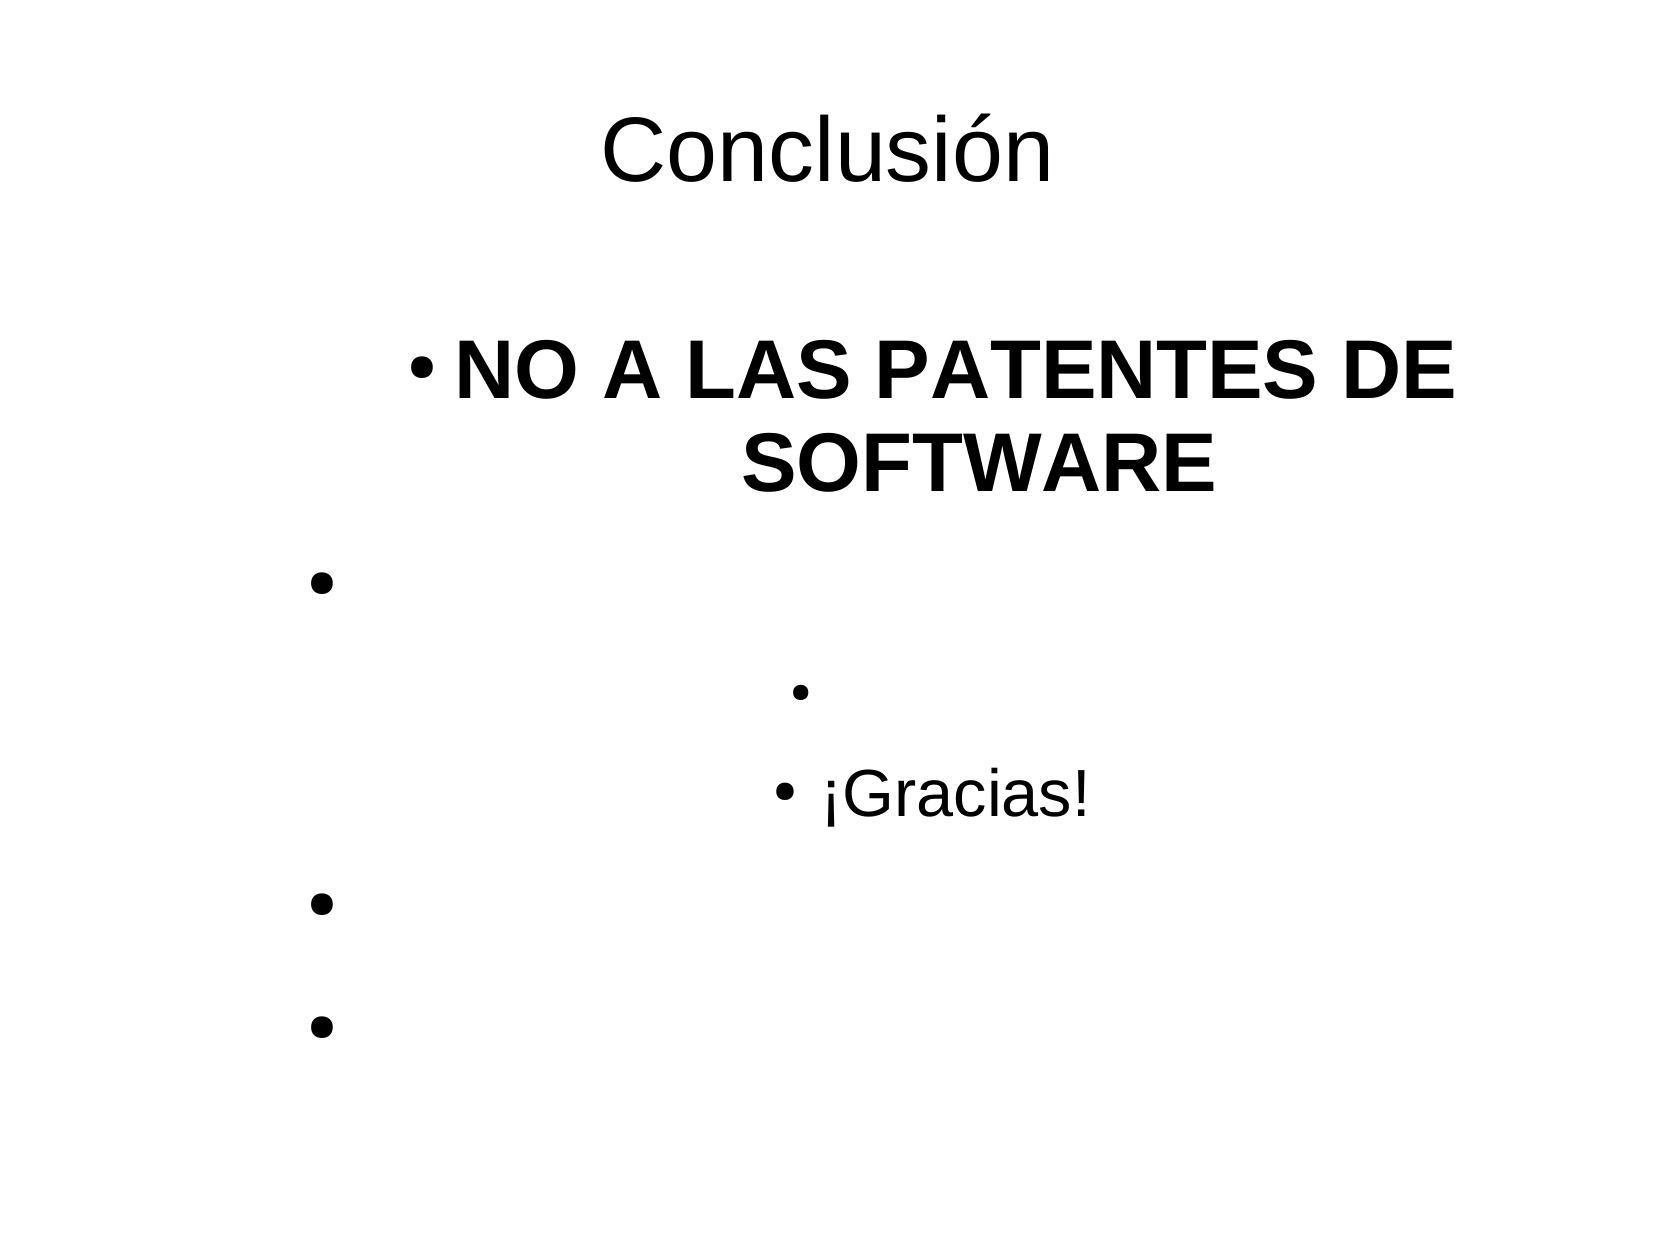

# Conclusión
NO A LAS PATENTES DE SOFTWARE
¡Gracias!